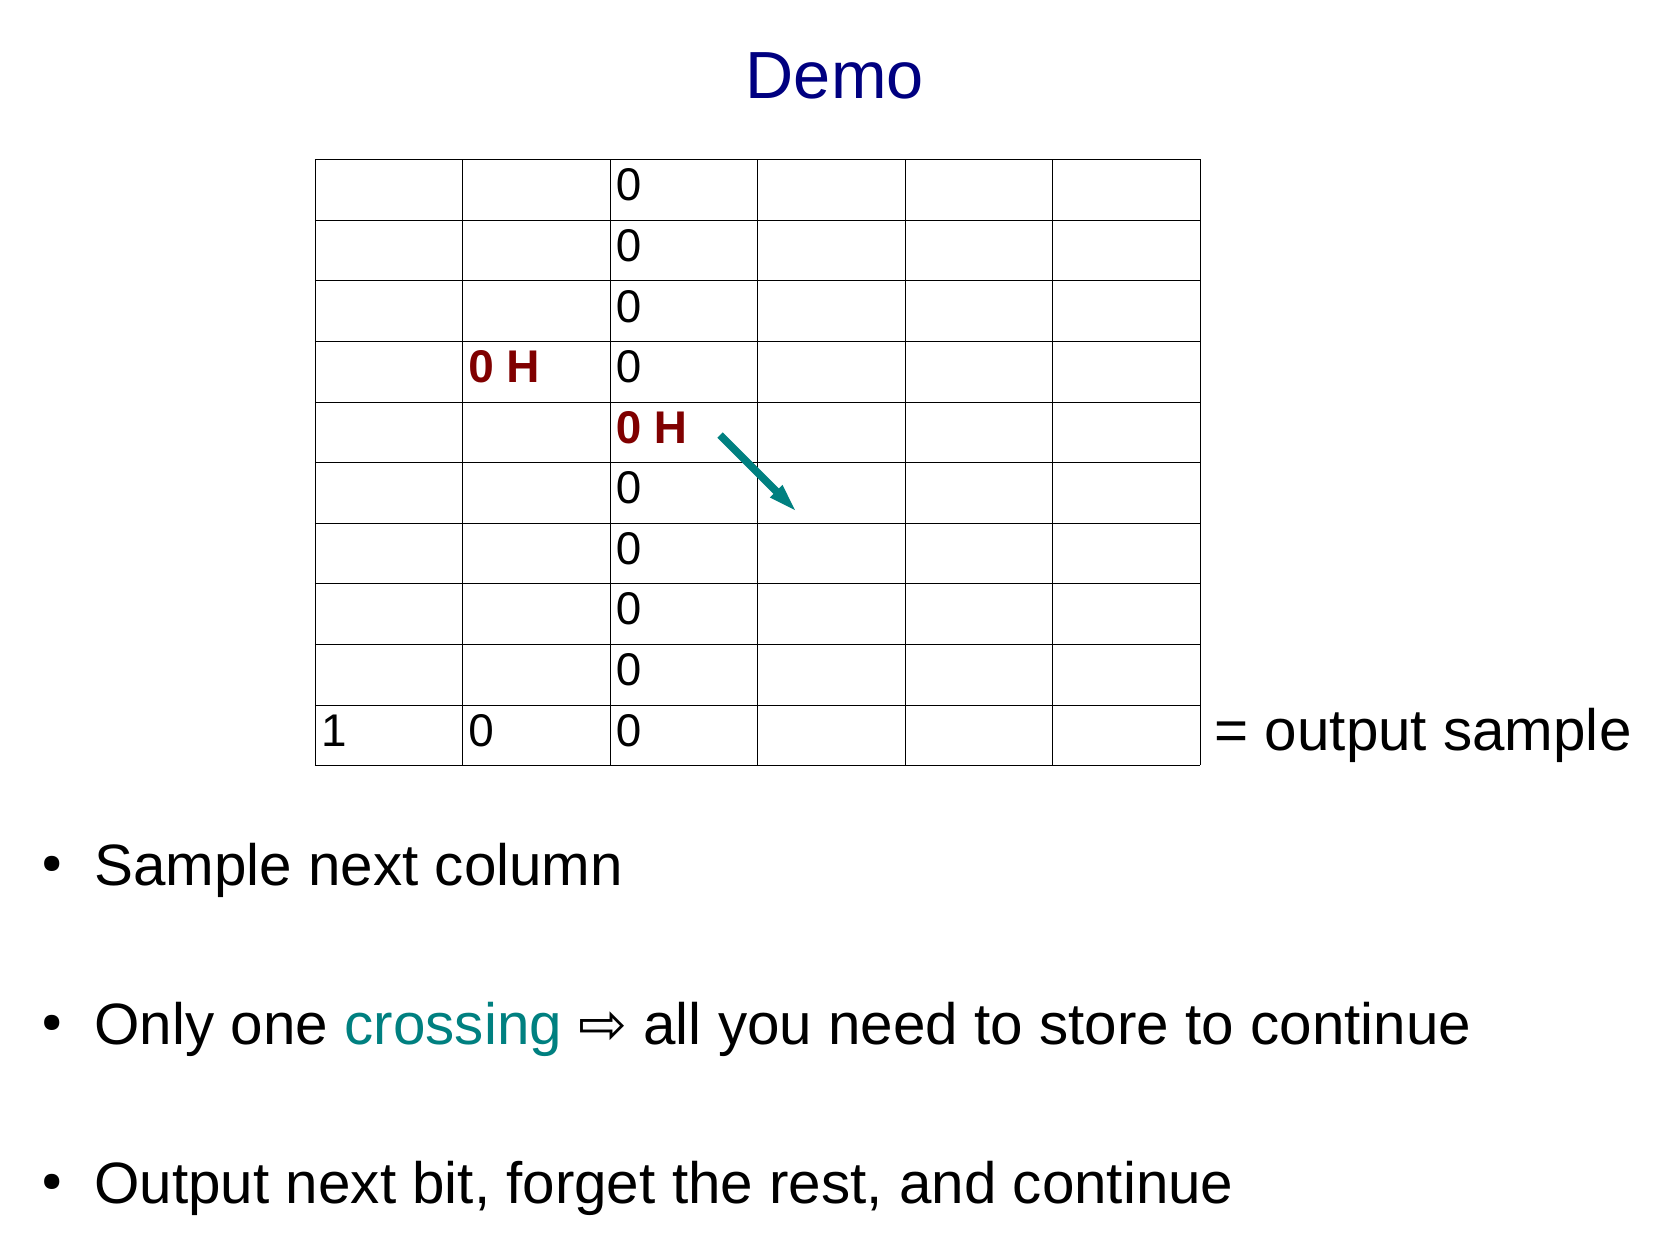

Demo
| | | 0 | | | |
| --- | --- | --- | --- | --- | --- |
| | | 0 | | | |
| | | 0 | | | |
| | 0 H | 0 | | | |
| | | 0 H | | | |
| | | 0 | | | |
| | | 0 | | | |
| | | 0 | | | |
| | | 0 | | | |
| 1 | 0 | 0 | | | |
= output sample
# Sample next column
Only one crossing ⇨ all you need to store to continue
Output next bit, forget the rest, and continue